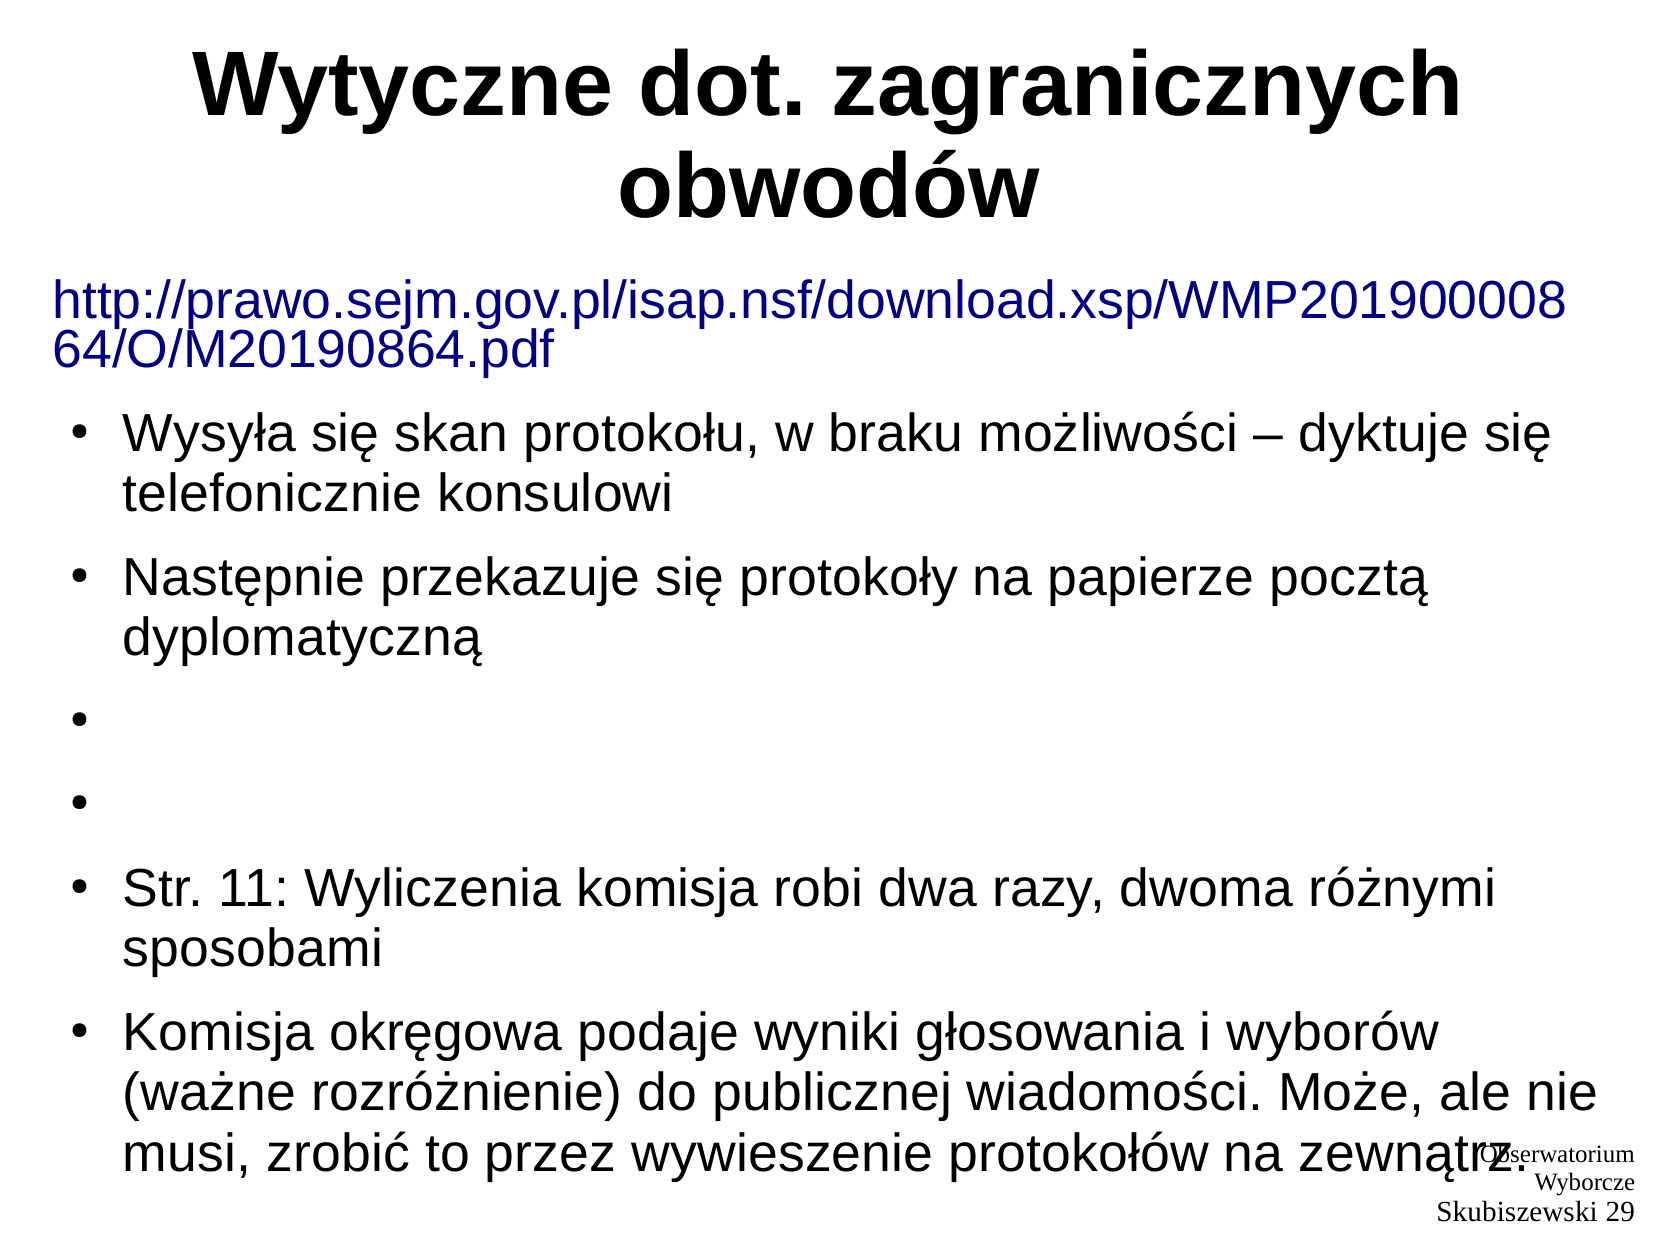

# Wytyczne dot. zagranicznych obwodów
http://prawo.sejm.gov.pl/isap.nsf/download.xsp/WMP20190000864/O/M20190864.pdf
Wysyła się skan protokołu, w braku możliwości – dyktuje się telefonicznie konsulowi
Następnie przekazuje się protokoły na papierze pocztą dyplomatyczną
Str. 11: Wyliczenia komisja robi dwa razy, dwoma różnymi sposobami
Komisja okręgowa podaje wyniki głosowania i wyborów (ważne rozróżnienie) do publicznej wiadomości. Może, ale nie musi, zrobić to przez wywieszenie protokołów na zewnątrz.
29